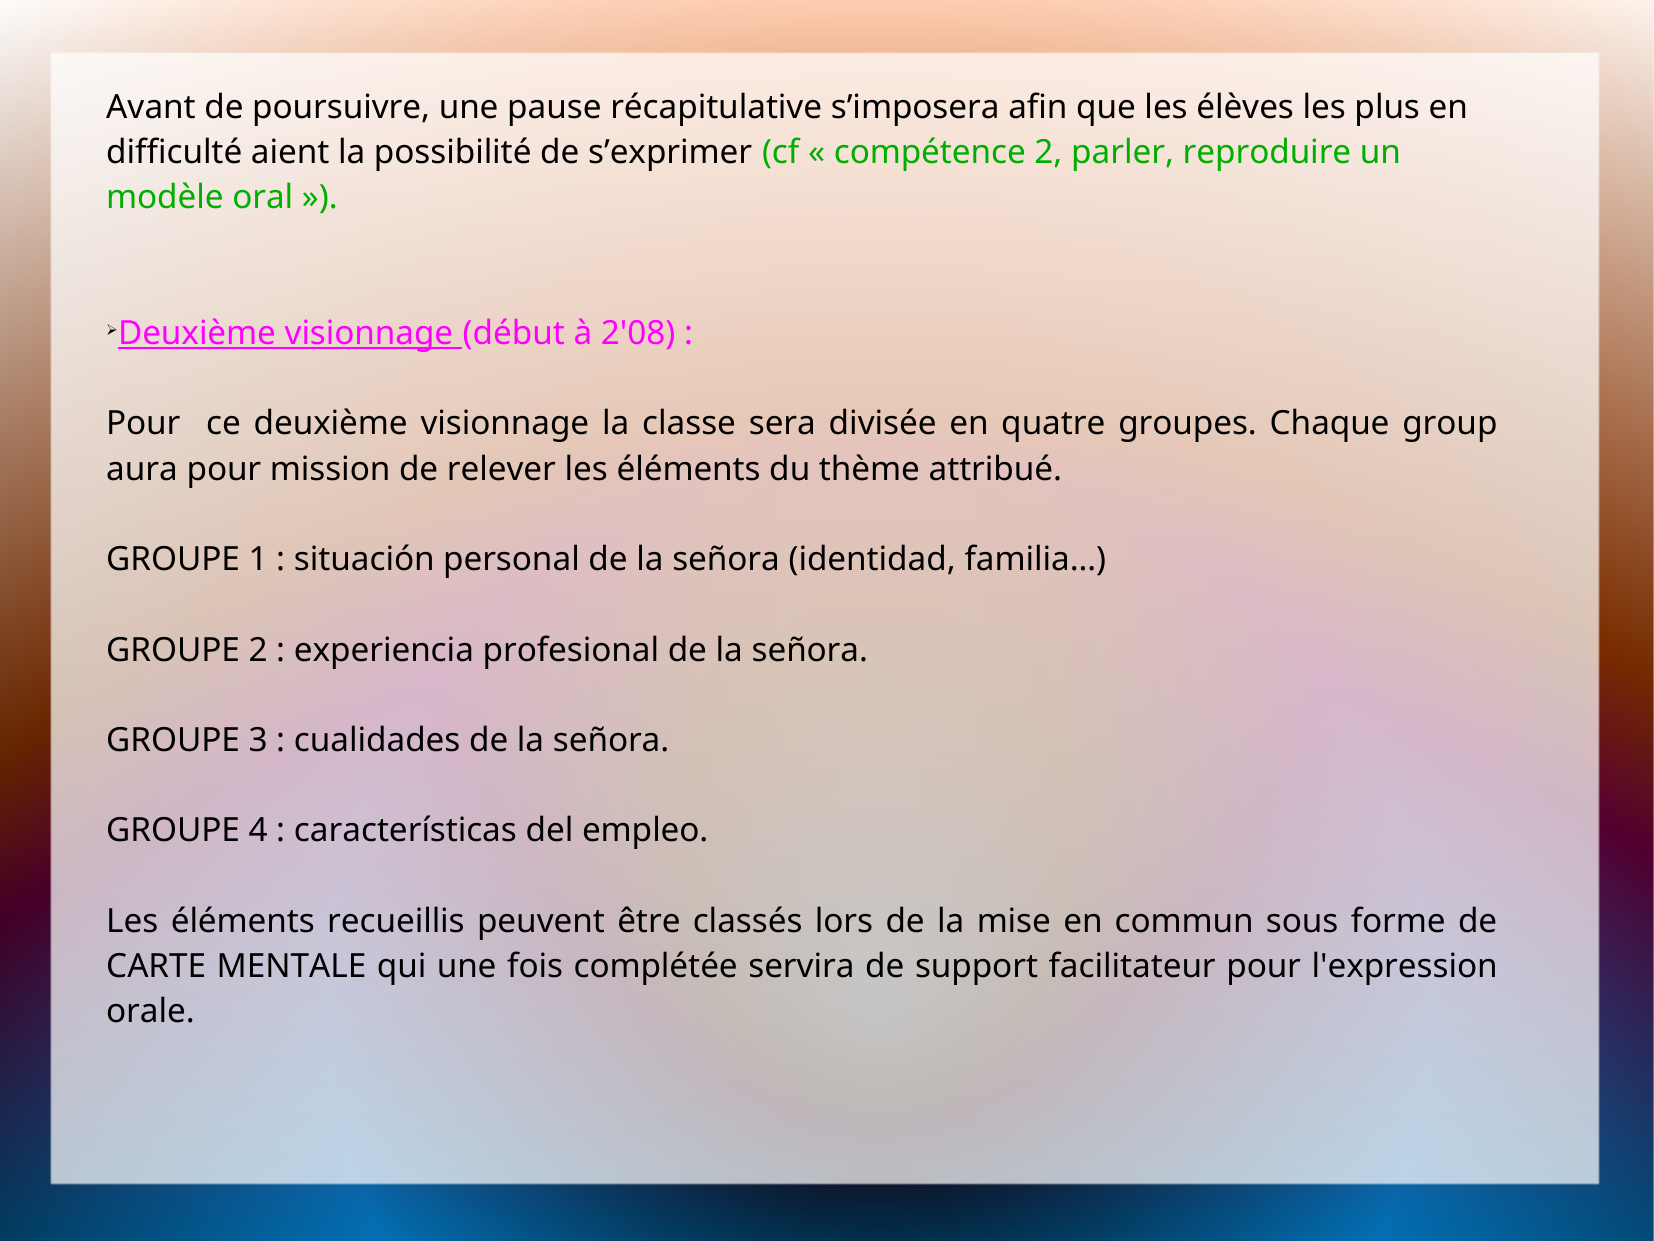

#
Avant de poursuivre, une pause récapitulative s’imposera afin que les élèves les plus en difficulté aient la possibilité de s’exprimer (cf « compétence 2, parler, reproduire un modèle oral »).
Deuxième visionnage (début à 2'08) :
Pour ce deuxième visionnage la classe sera divisée en quatre groupes. Chaque group aura pour mission de relever les éléments du thème attribué.
GROUPE 1 : situación personal de la señora (identidad, familia…)
GROUPE 2 : experiencia profesional de la señora.
GROUPE 3 : cualidades de la señora.
GROUPE 4 : características del empleo.
Les éléments recueillis peuvent être classés lors de la mise en commun sous forme de CARTE MENTALE qui une fois complétée servira de support facilitateur pour l'expression orale.